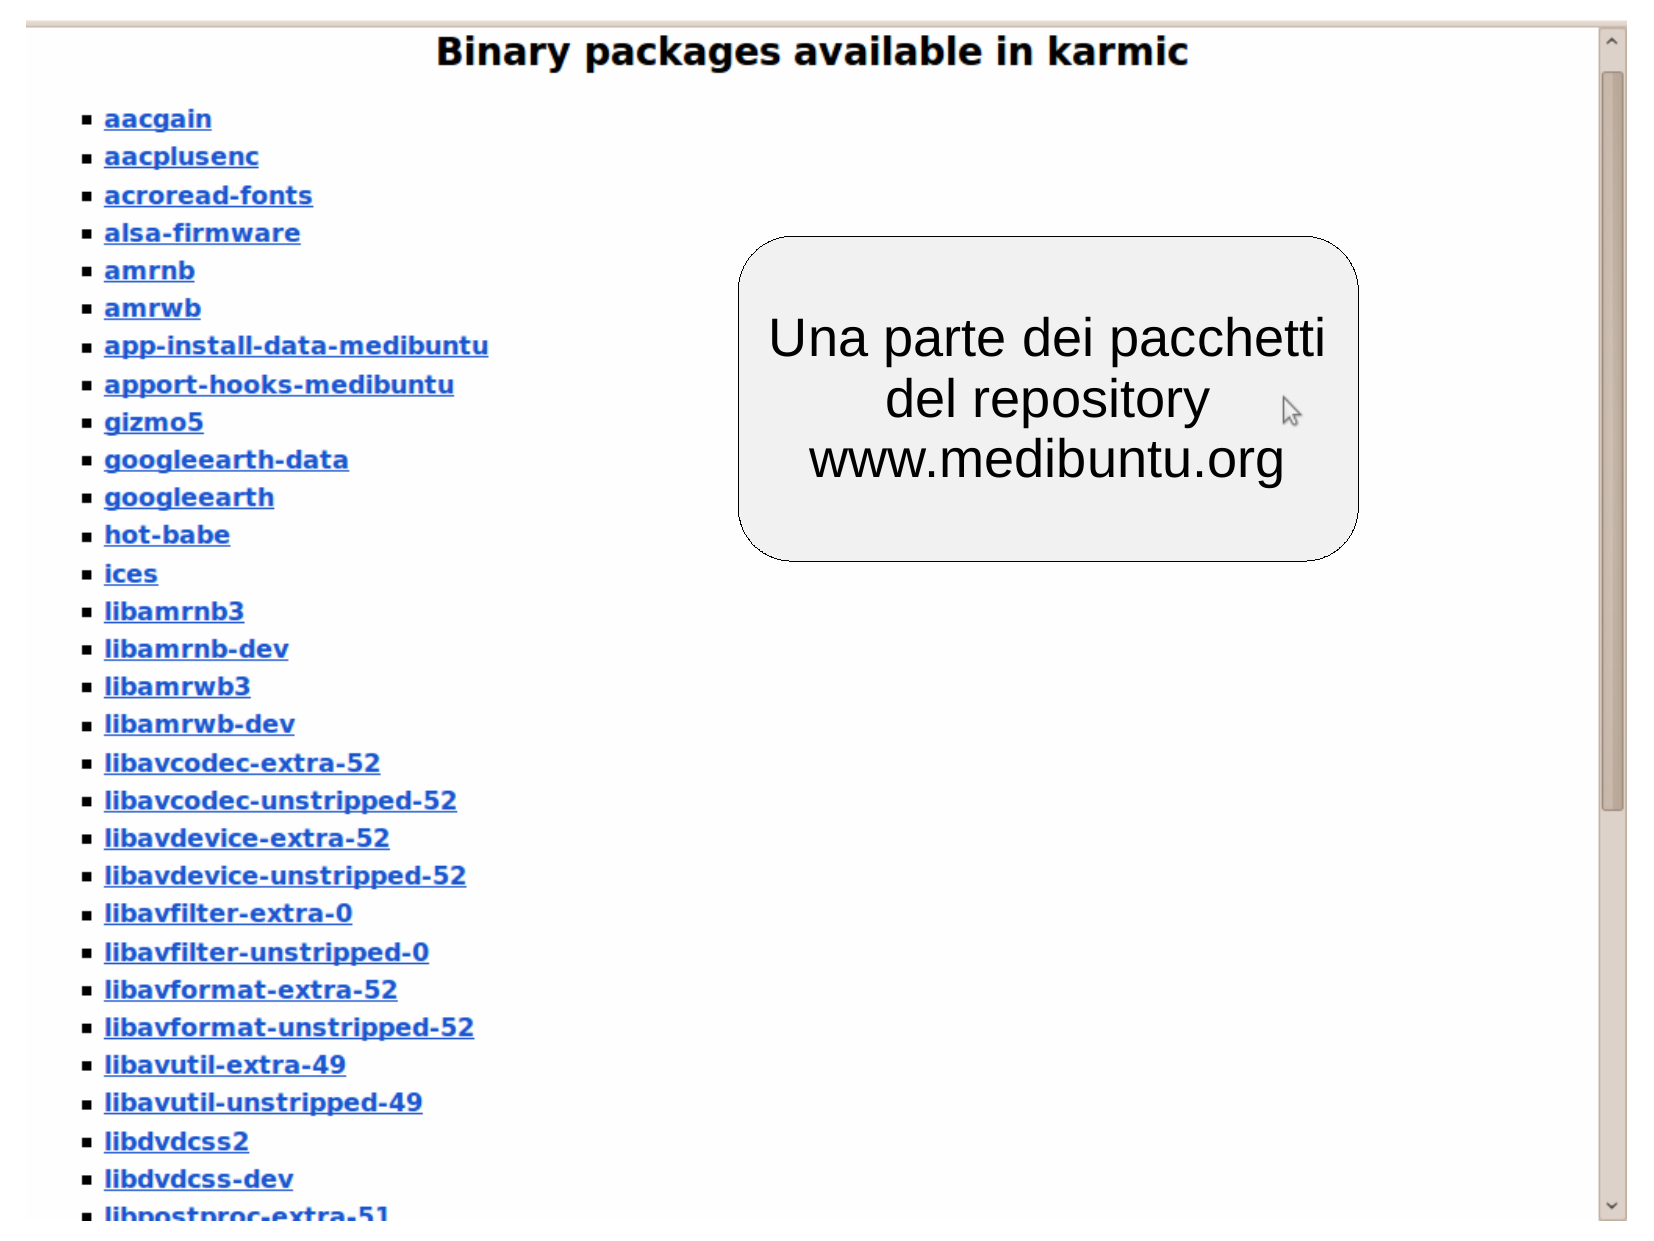

Una parte dei pacchetti
del repository
www.medibuntu.org